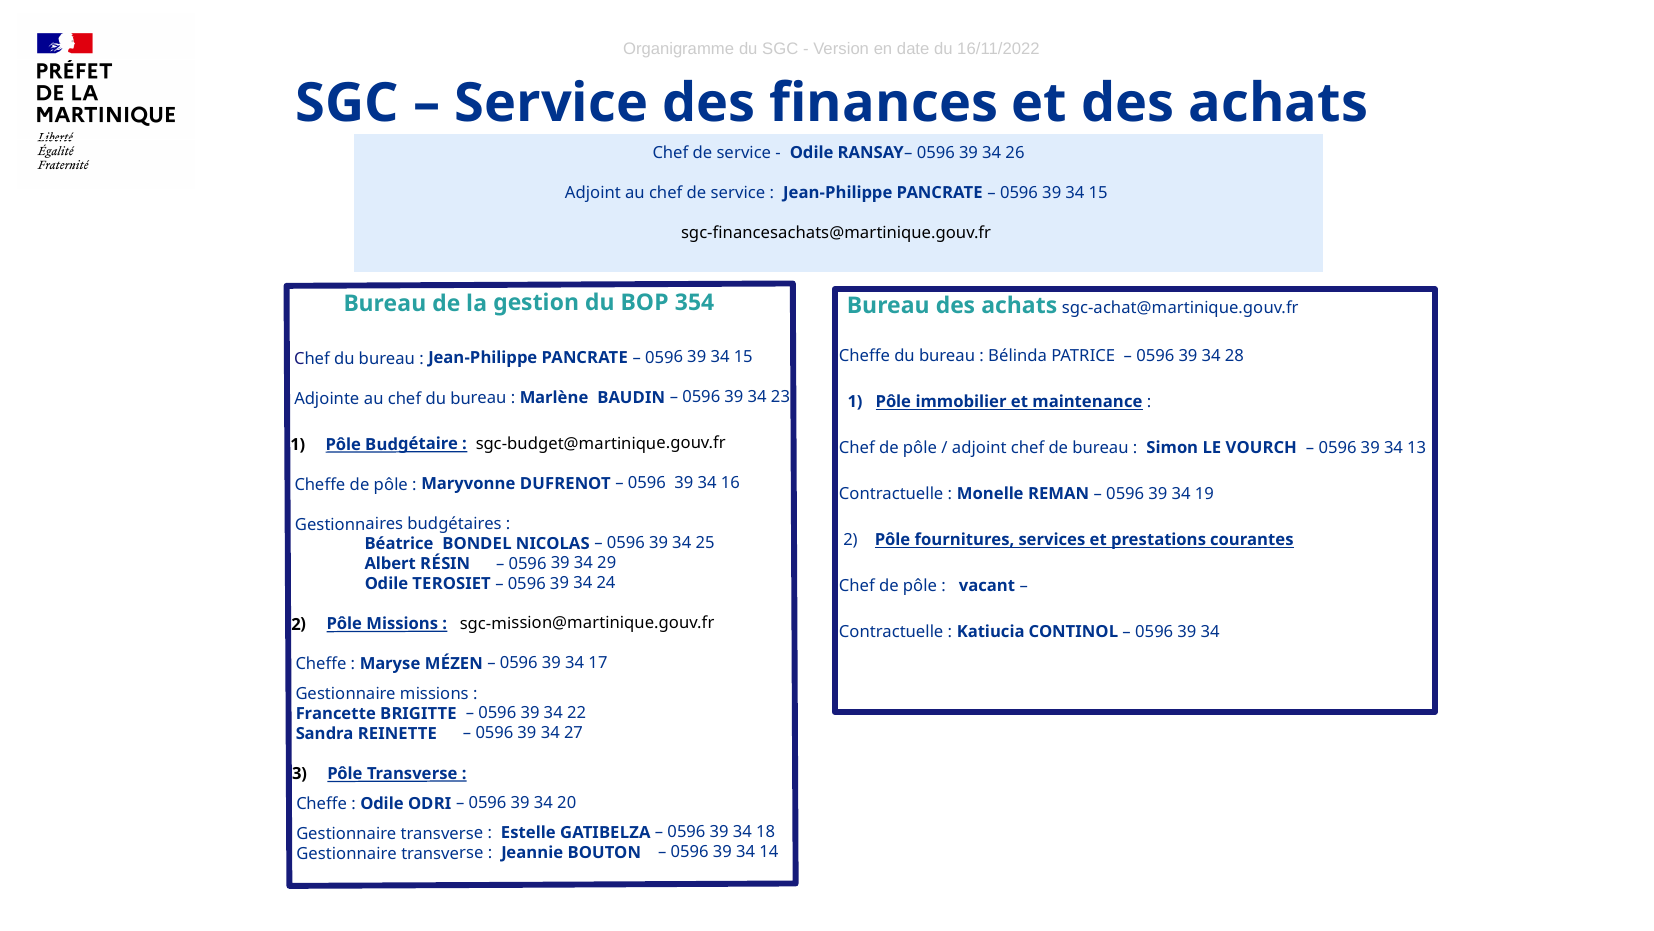

Organigramme du SGC - Version en date du 16/11/2022
SGC – Service des finances et des achats
Chef de service - Odile RANSAY– 0596 39 34 26
 Adjoint au chef de service : Jean-Philippe PANCRATE – 0596 39 34 15
sgc-financesachats@martinique.gouv.fr
Bureau de la gestion du BOP 354
 Chef du bureau : Jean-Philippe PANCRATE – 0596 39 34 15
 Adjointe au chef du bureau : Marlène BAUDIN – 0596 39 34 23
Pôle Budgétaire : sgc-budget@martinique.gouv.fr
 Cheffe de pôle : Maryvonne DUFRENOT – 0596 39 34 16
 Gestionnaires budgétaires :
 	Béatrice BONDEL NICOLAS – 0596 39 34 25
	Albert RÉSIN – 0596 39 34 29
 	Odile TEROSIET – 0596 39 34 24
Pôle Missions : sgc-mission@martinique.gouv.fr
 Cheffe : Maryse MÉZEN – 0596 39 34 17
 Gestionnaire missions :
 Francette BRIGITTE – 0596 39 34 22
 Sandra REINETTE – 0596 39 34 27
Pôle Transverse :
 Cheffe : Odile ODRI – 0596 39 34 20
 Gestionnaire transverse : Estelle GATIBELZA – 0596 39 34 18
 Gestionnaire transverse : Jeannie BOUTON – 0596 39 34 14
 Bureau des achats sgc-achat@martinique.gouv.fr
 Cheffe du bureau : Bélinda PATRICE – 0596 39 34 28
 1) Pôle immobilier et maintenance :
 Chef de pôle / adjoint chef de bureau : Simon LE VOURCH – 0596 39 34 13
 Contractuelle : Monelle REMAN – 0596 39 34 19
 2) Pôle fournitures, services et prestations courantes
 Chef de pôle : vacant –
 Contractuelle : Katiucia CONTINOL – 0596 39 34